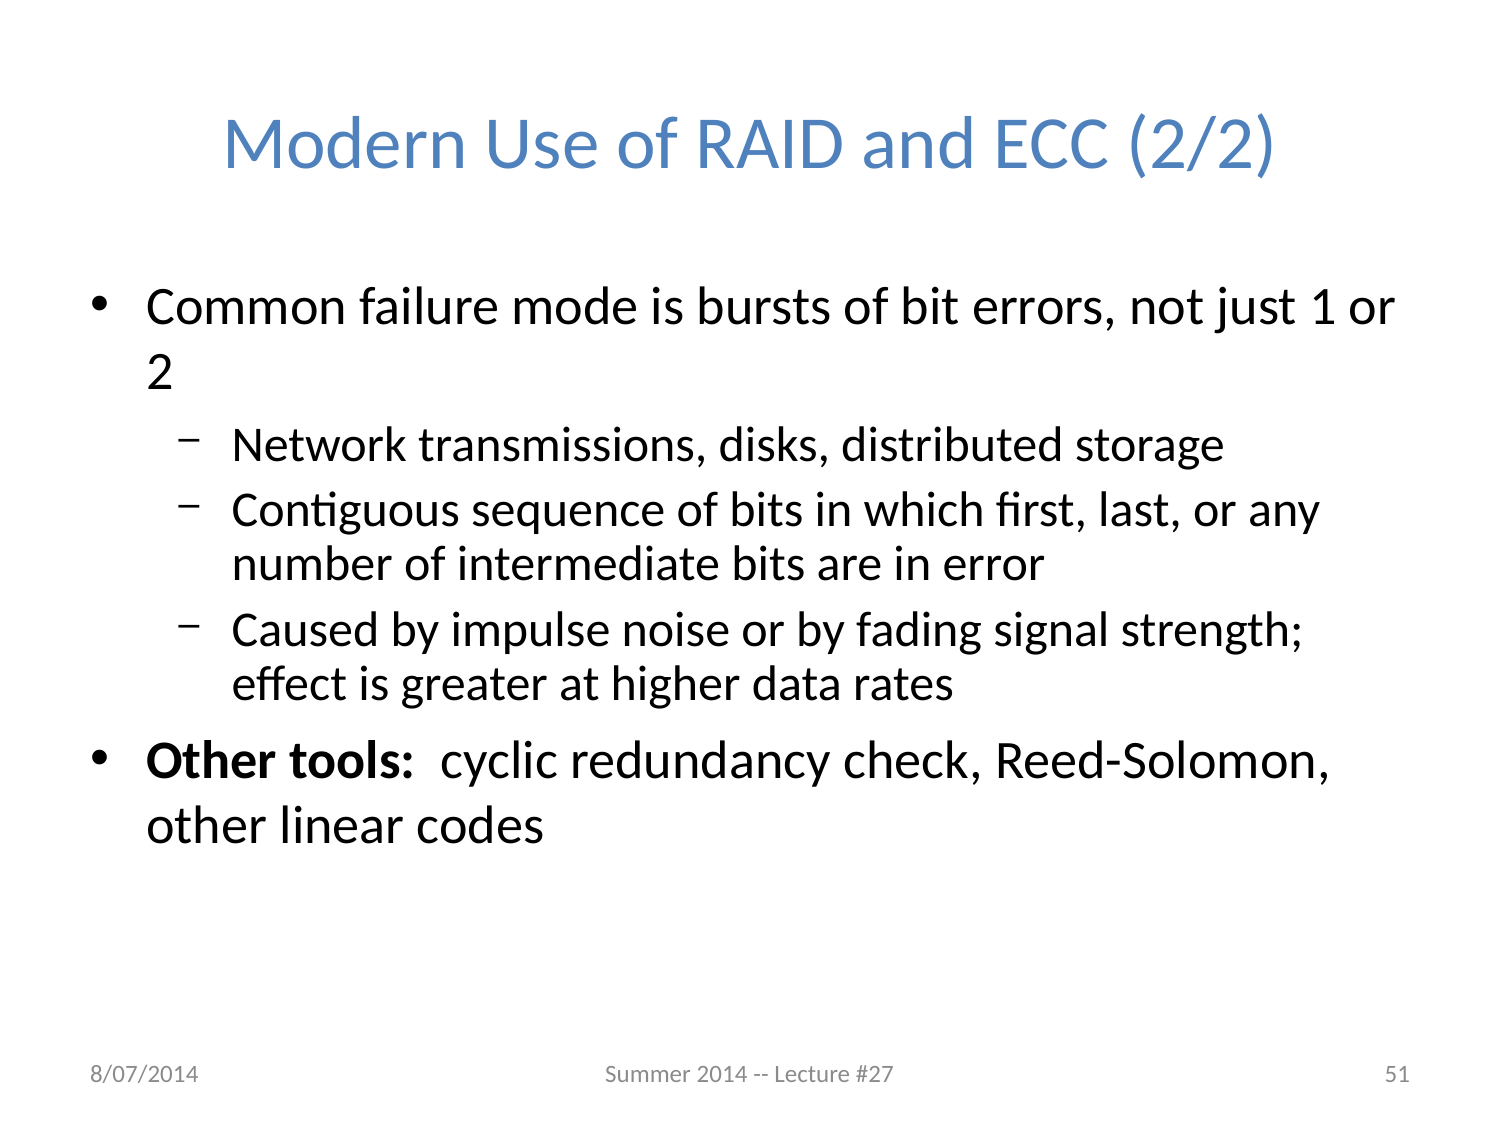

# Modern Use of RAID and ECC (2/2)
Common failure mode is bursts of bit errors, not just 1 or 2
Network transmissions, disks, distributed storage
Contiguous sequence of bits in which first, last, or any number of intermediate bits are in error
Caused by impulse noise or by fading signal strength; effect is greater at higher data rates
Other tools: cyclic redundancy check, Reed-Solomon, other linear codes
8/07/2014
Summer 2014 -- Lecture #27